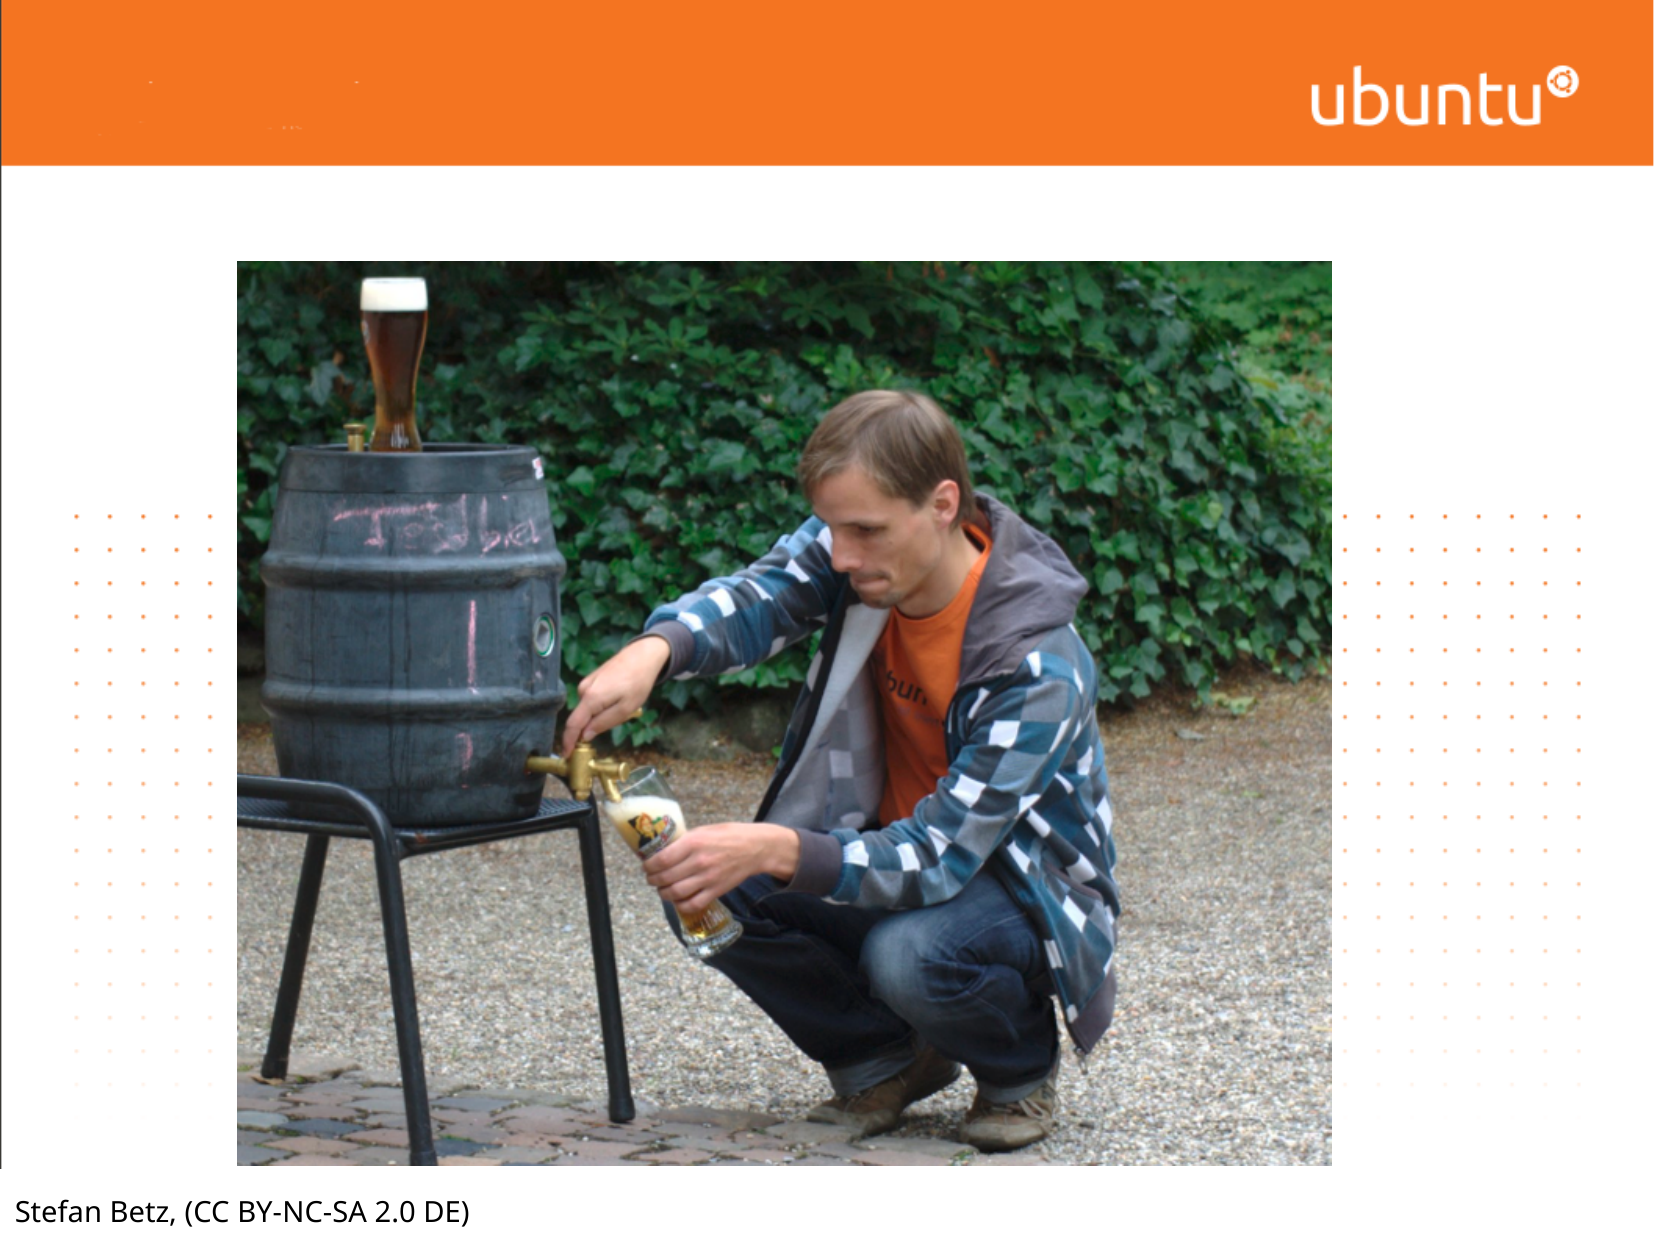

#
Stefan Betz, (CC BY-NC-SA 2.0 DE)